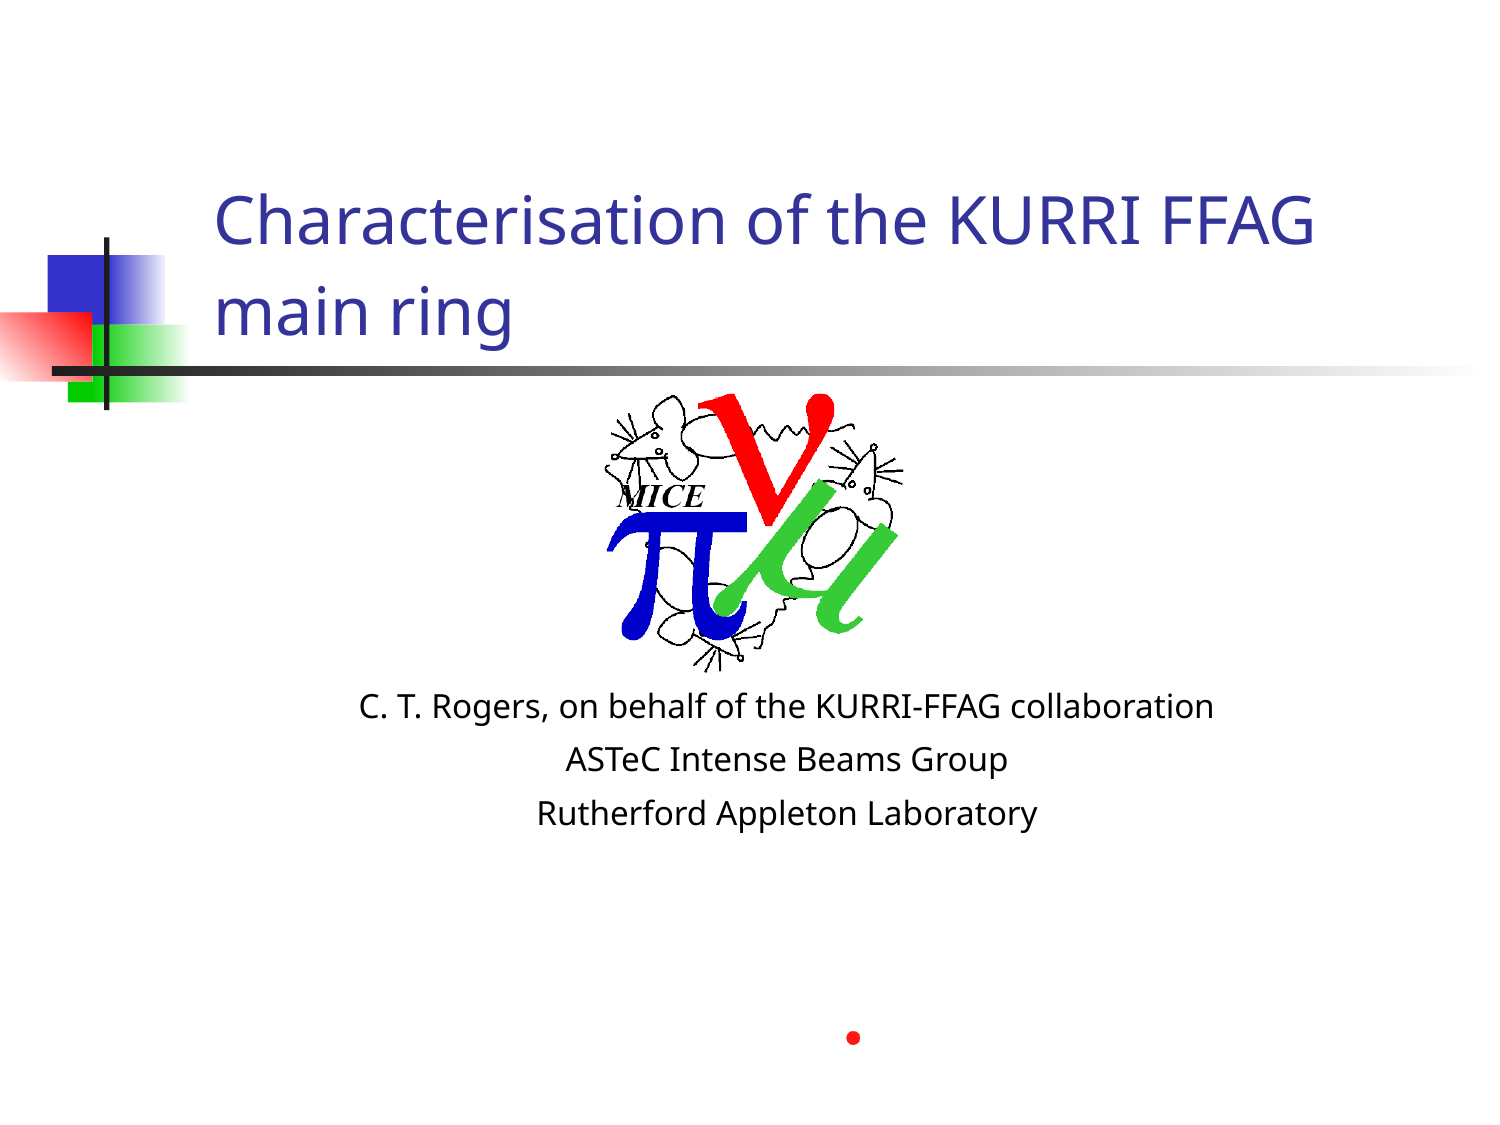

# Characterisation of the KURRI FFAG main ring
C. T. Rogers, on behalf of the KURRI-FFAG collaboration
ASTeC Intense Beams Group
Rutherford Appleton Laboratory